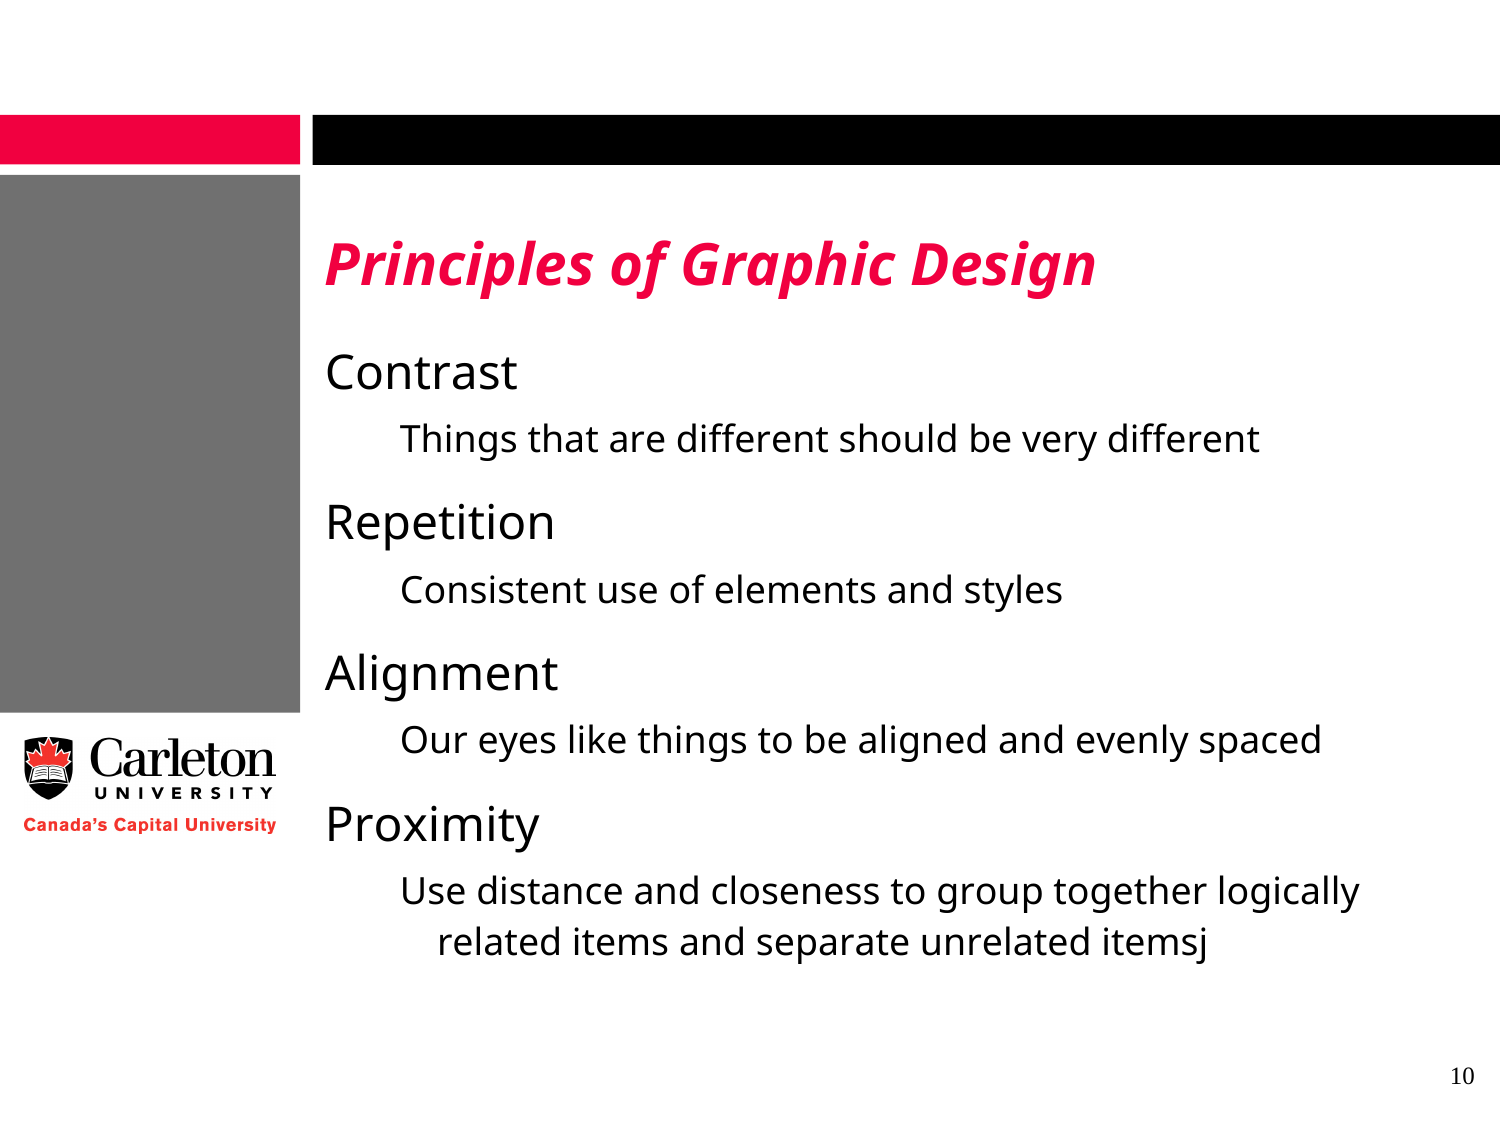

# Principles of Graphic Design
Contrast
Things that are different should be very different
Repetition
Consistent use of elements and styles
Alignment
Our eyes like things to be aligned and evenly spaced
Proximity
Use distance and closeness to group together logically related items and separate unrelated itemsj
10